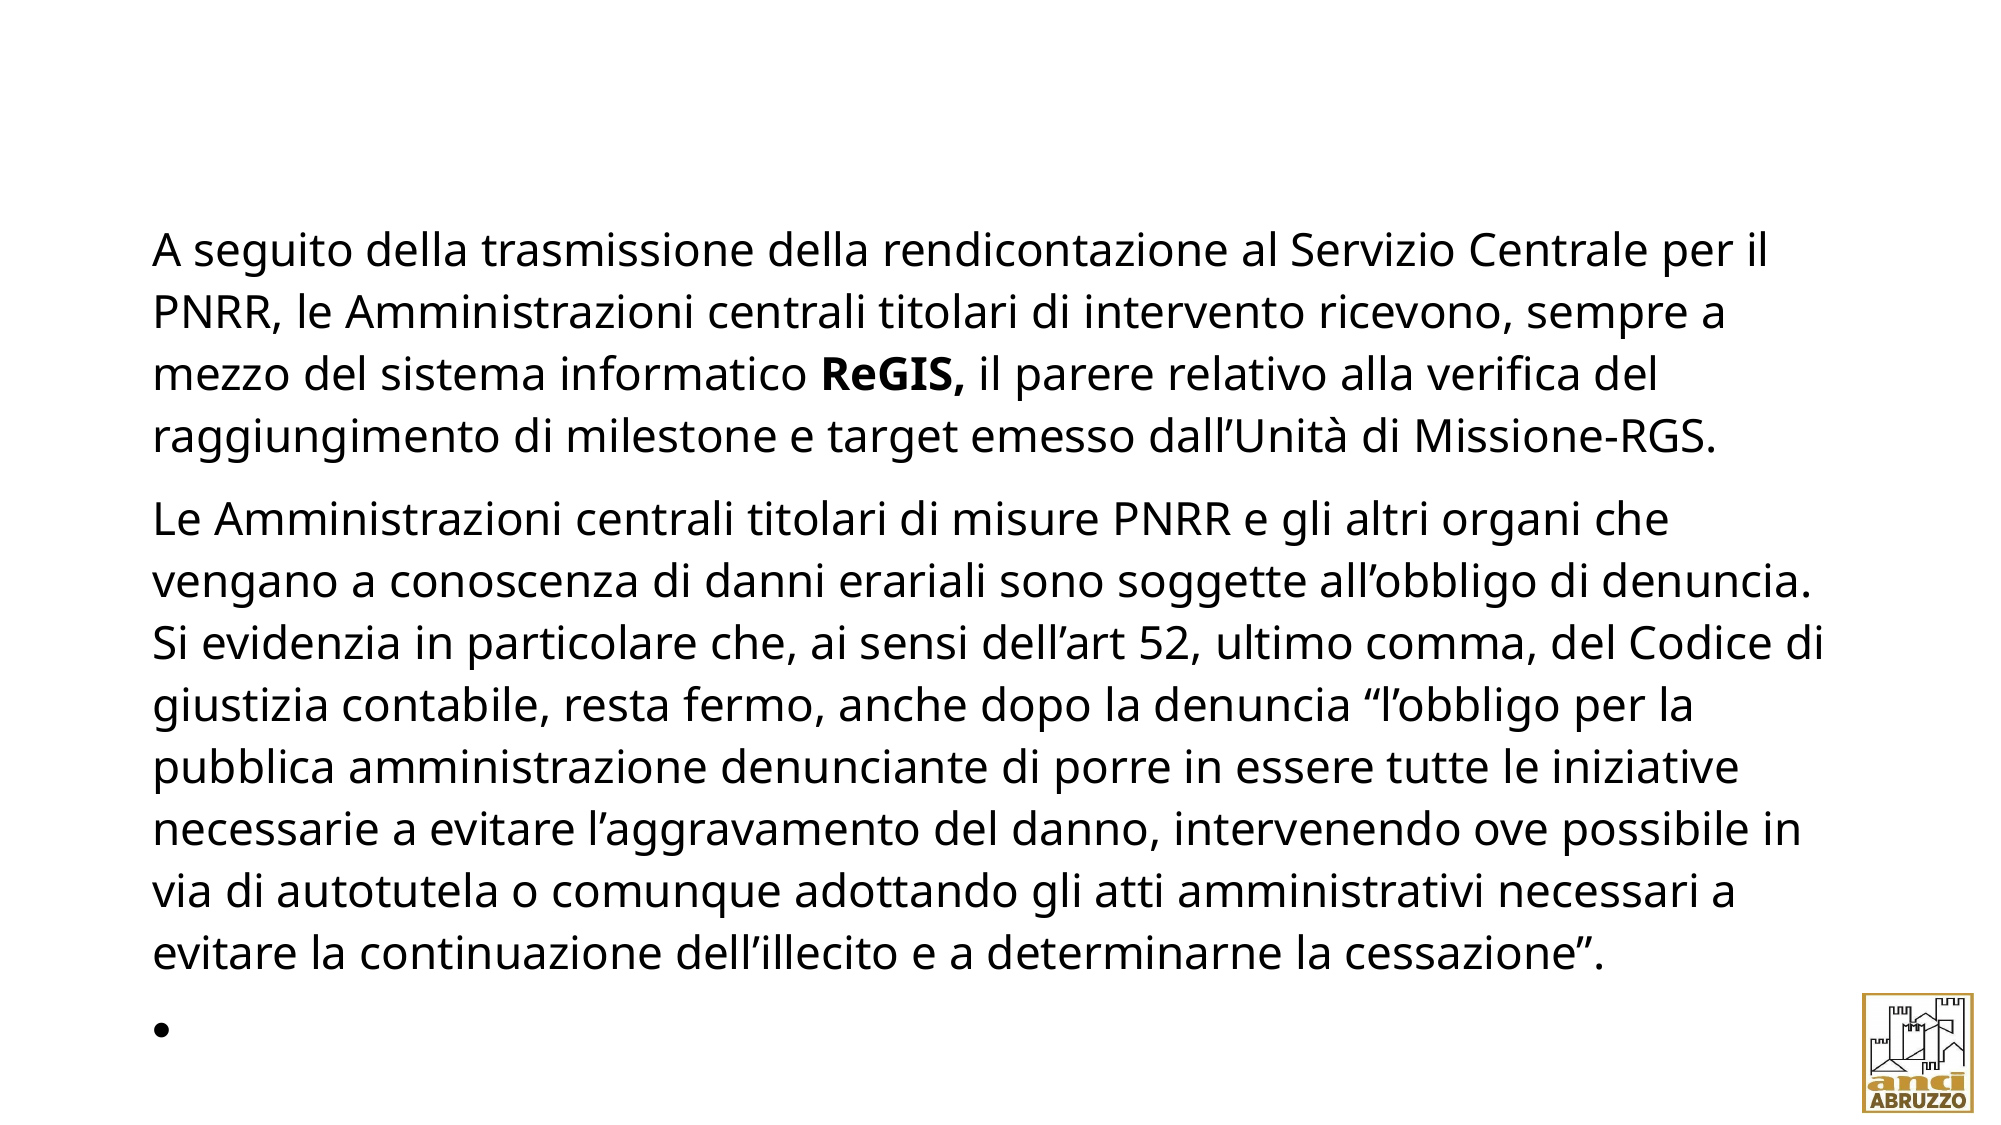

# A seguito della trasmissione della rendicontazione al Servizio Centrale per il PNRR, le Amministrazioni centrali titolari di intervento ricevono, sempre a mezzo del sistema informatico ReGIS, il parere relativo alla verifica del raggiungimento di milestone e target emesso dall’Unità di Missione-RGS.
Le Amministrazioni centrali titolari di misure PNRR e gli altri organi che vengano a conoscenza di danni erariali sono soggette all’obbligo di denuncia. Si evidenzia in particolare che, ai sensi dell’art 52, ultimo comma, del Codice di giustizia contabile, resta fermo, anche dopo la denuncia “l’obbligo per la pubblica amministrazione denunciante di porre in essere tutte le iniziative necessarie a evitare l’aggravamento del danno, intervenendo ove possibile in via di autotutela o comunque adottando gli atti amministrativi necessari a evitare la continuazione dell’illecito e a determinarne la cessazione”.